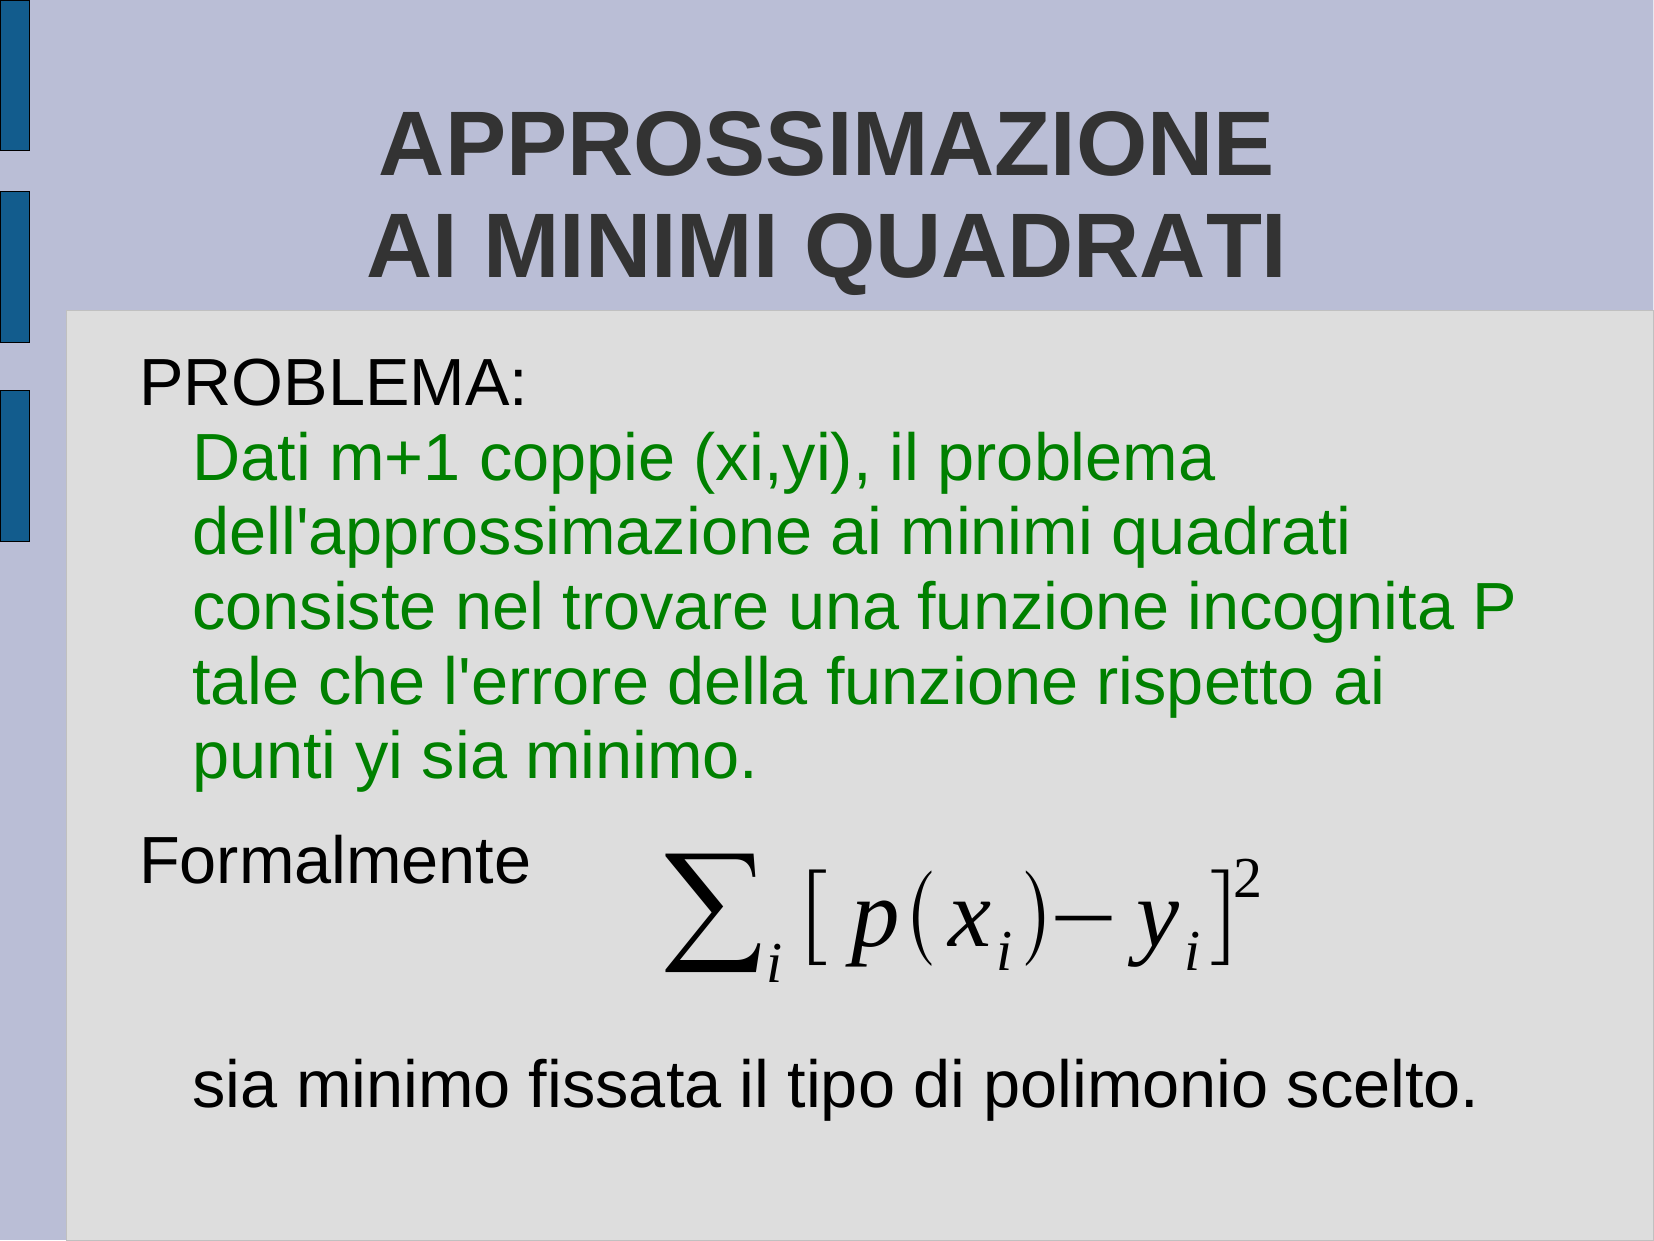

# APPROSSIMAZIONE AI MINIMI QUADRATI
PROBLEMA:
Dati m+1 coppie (xi,yi), il problema dell'approssimazione ai minimi quadrati consiste nel trovare una funzione incognita P tale che l'errore della funzione rispetto ai punti yi sia minimo.
Formalmente
sia minimo fissata il tipo di polimonio scelto.